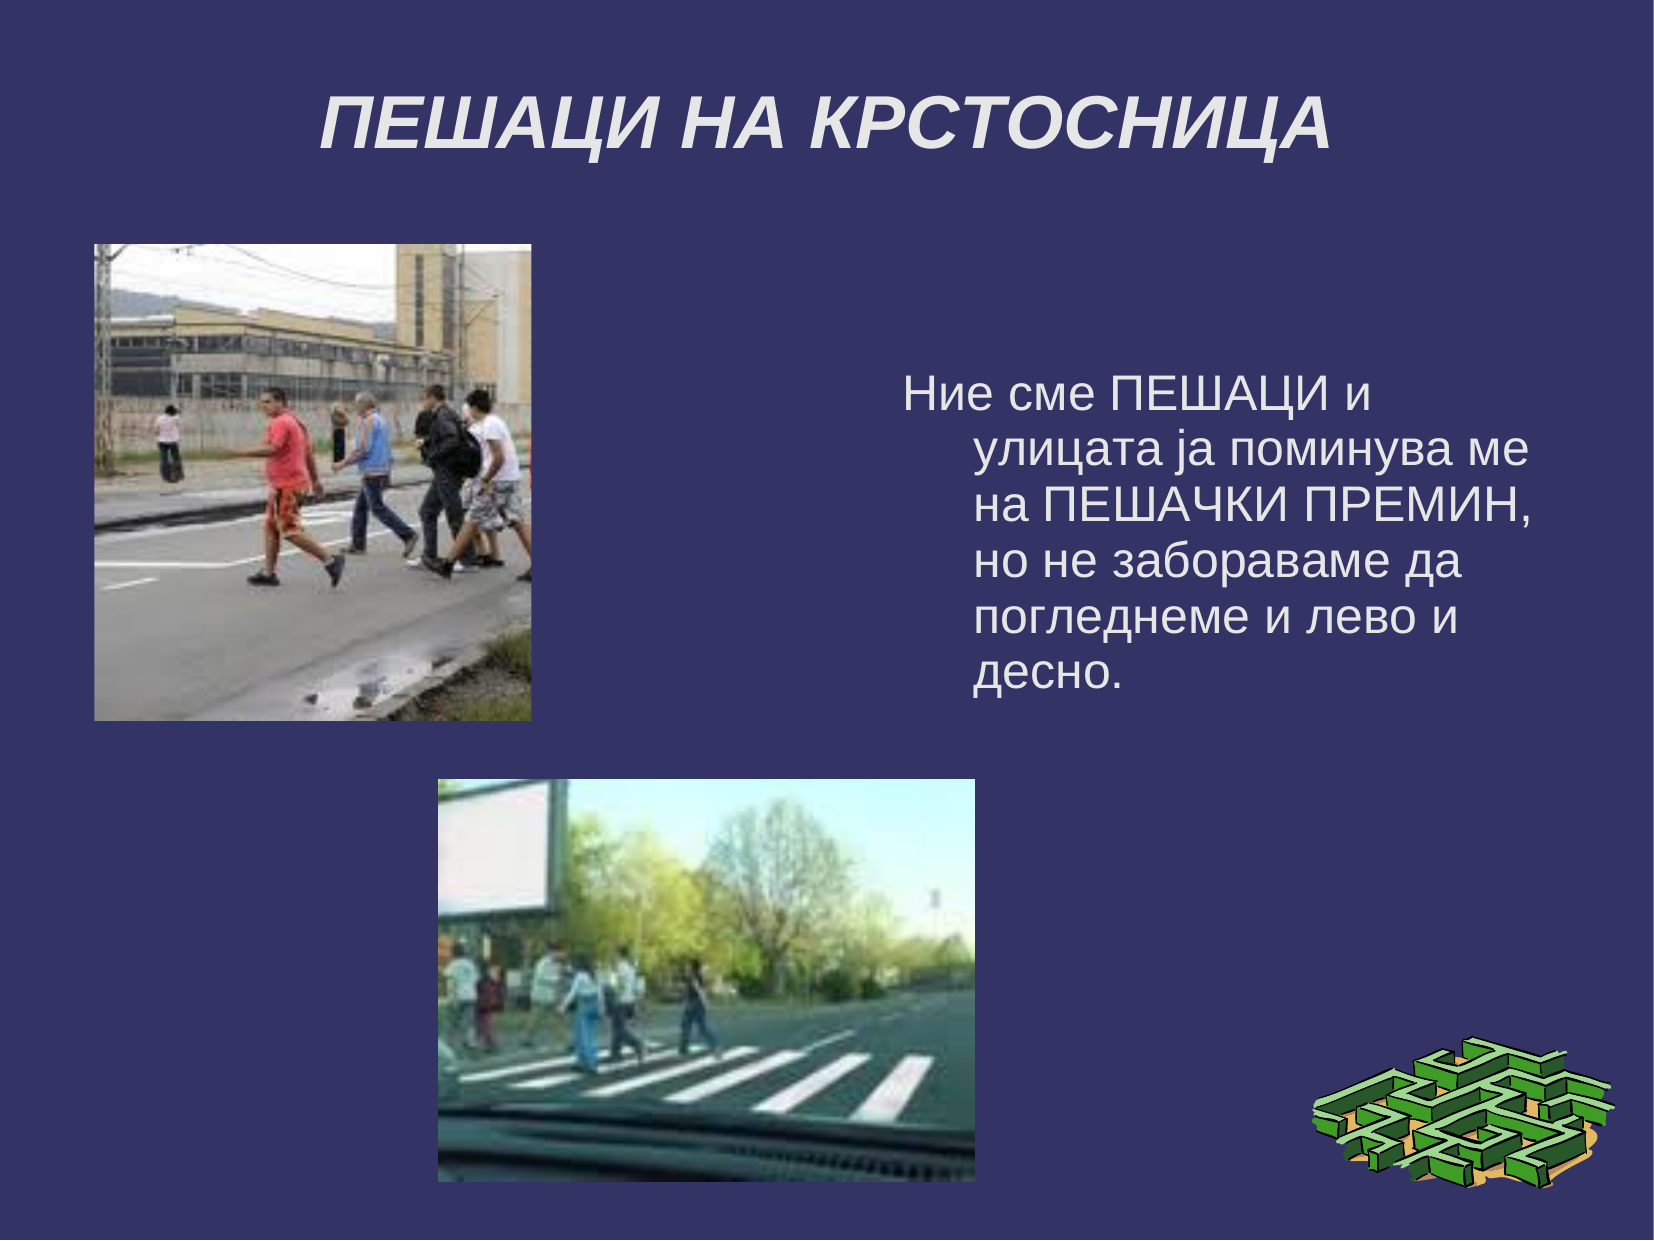

# ПЕШАЦИ НА КРСТОСНИЦА
Ние сме ПЕШАЦИ и улицата ја поминува ме на ПЕШАЧКИ ПРЕМИН, но не забораваме да погледнеме и лево и десно.